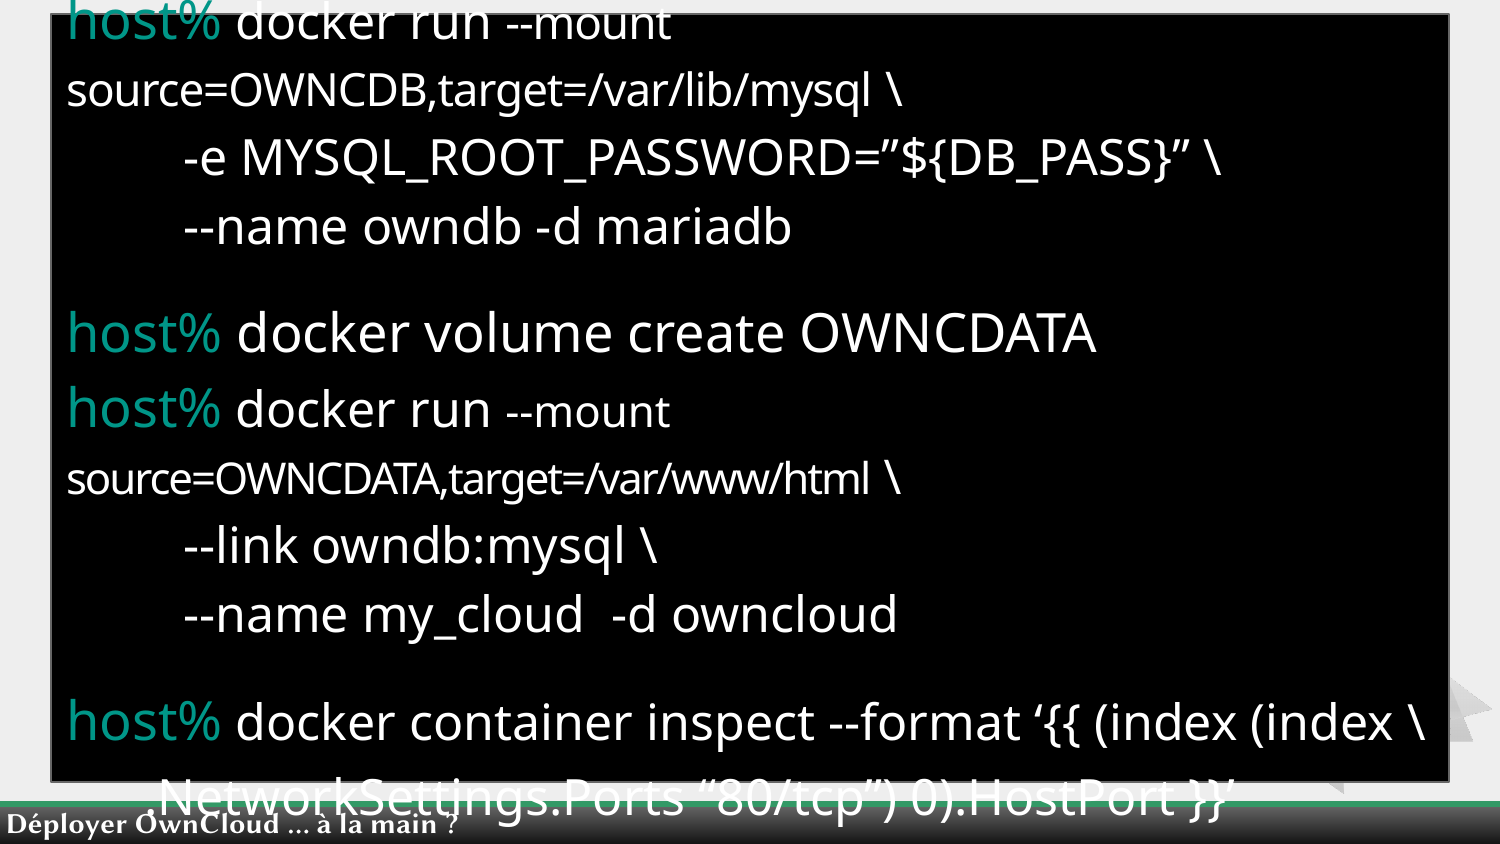

host% docker volume create OWNCDB
host% docker run --mount source=OWNCDB,target=/var/lib/mysql \
 -e MYSQL_ROOT_PASSWORD=”${DB_PASS}” \
 --name owndb -d mariadb
host% docker volume create OWNCDATA
host% docker run --mount source=OWNCDATA,target=/var/www/html \
 --link owndb:mysql \
 --name my_cloud -d owncloud
host% docker container inspect --format ‘{{ (index (index \
 .NetworkSettings.Ports “80/tcp”) 0).HostPort }}’ my_cloud
# Déployer OwnCloud … à la main ?